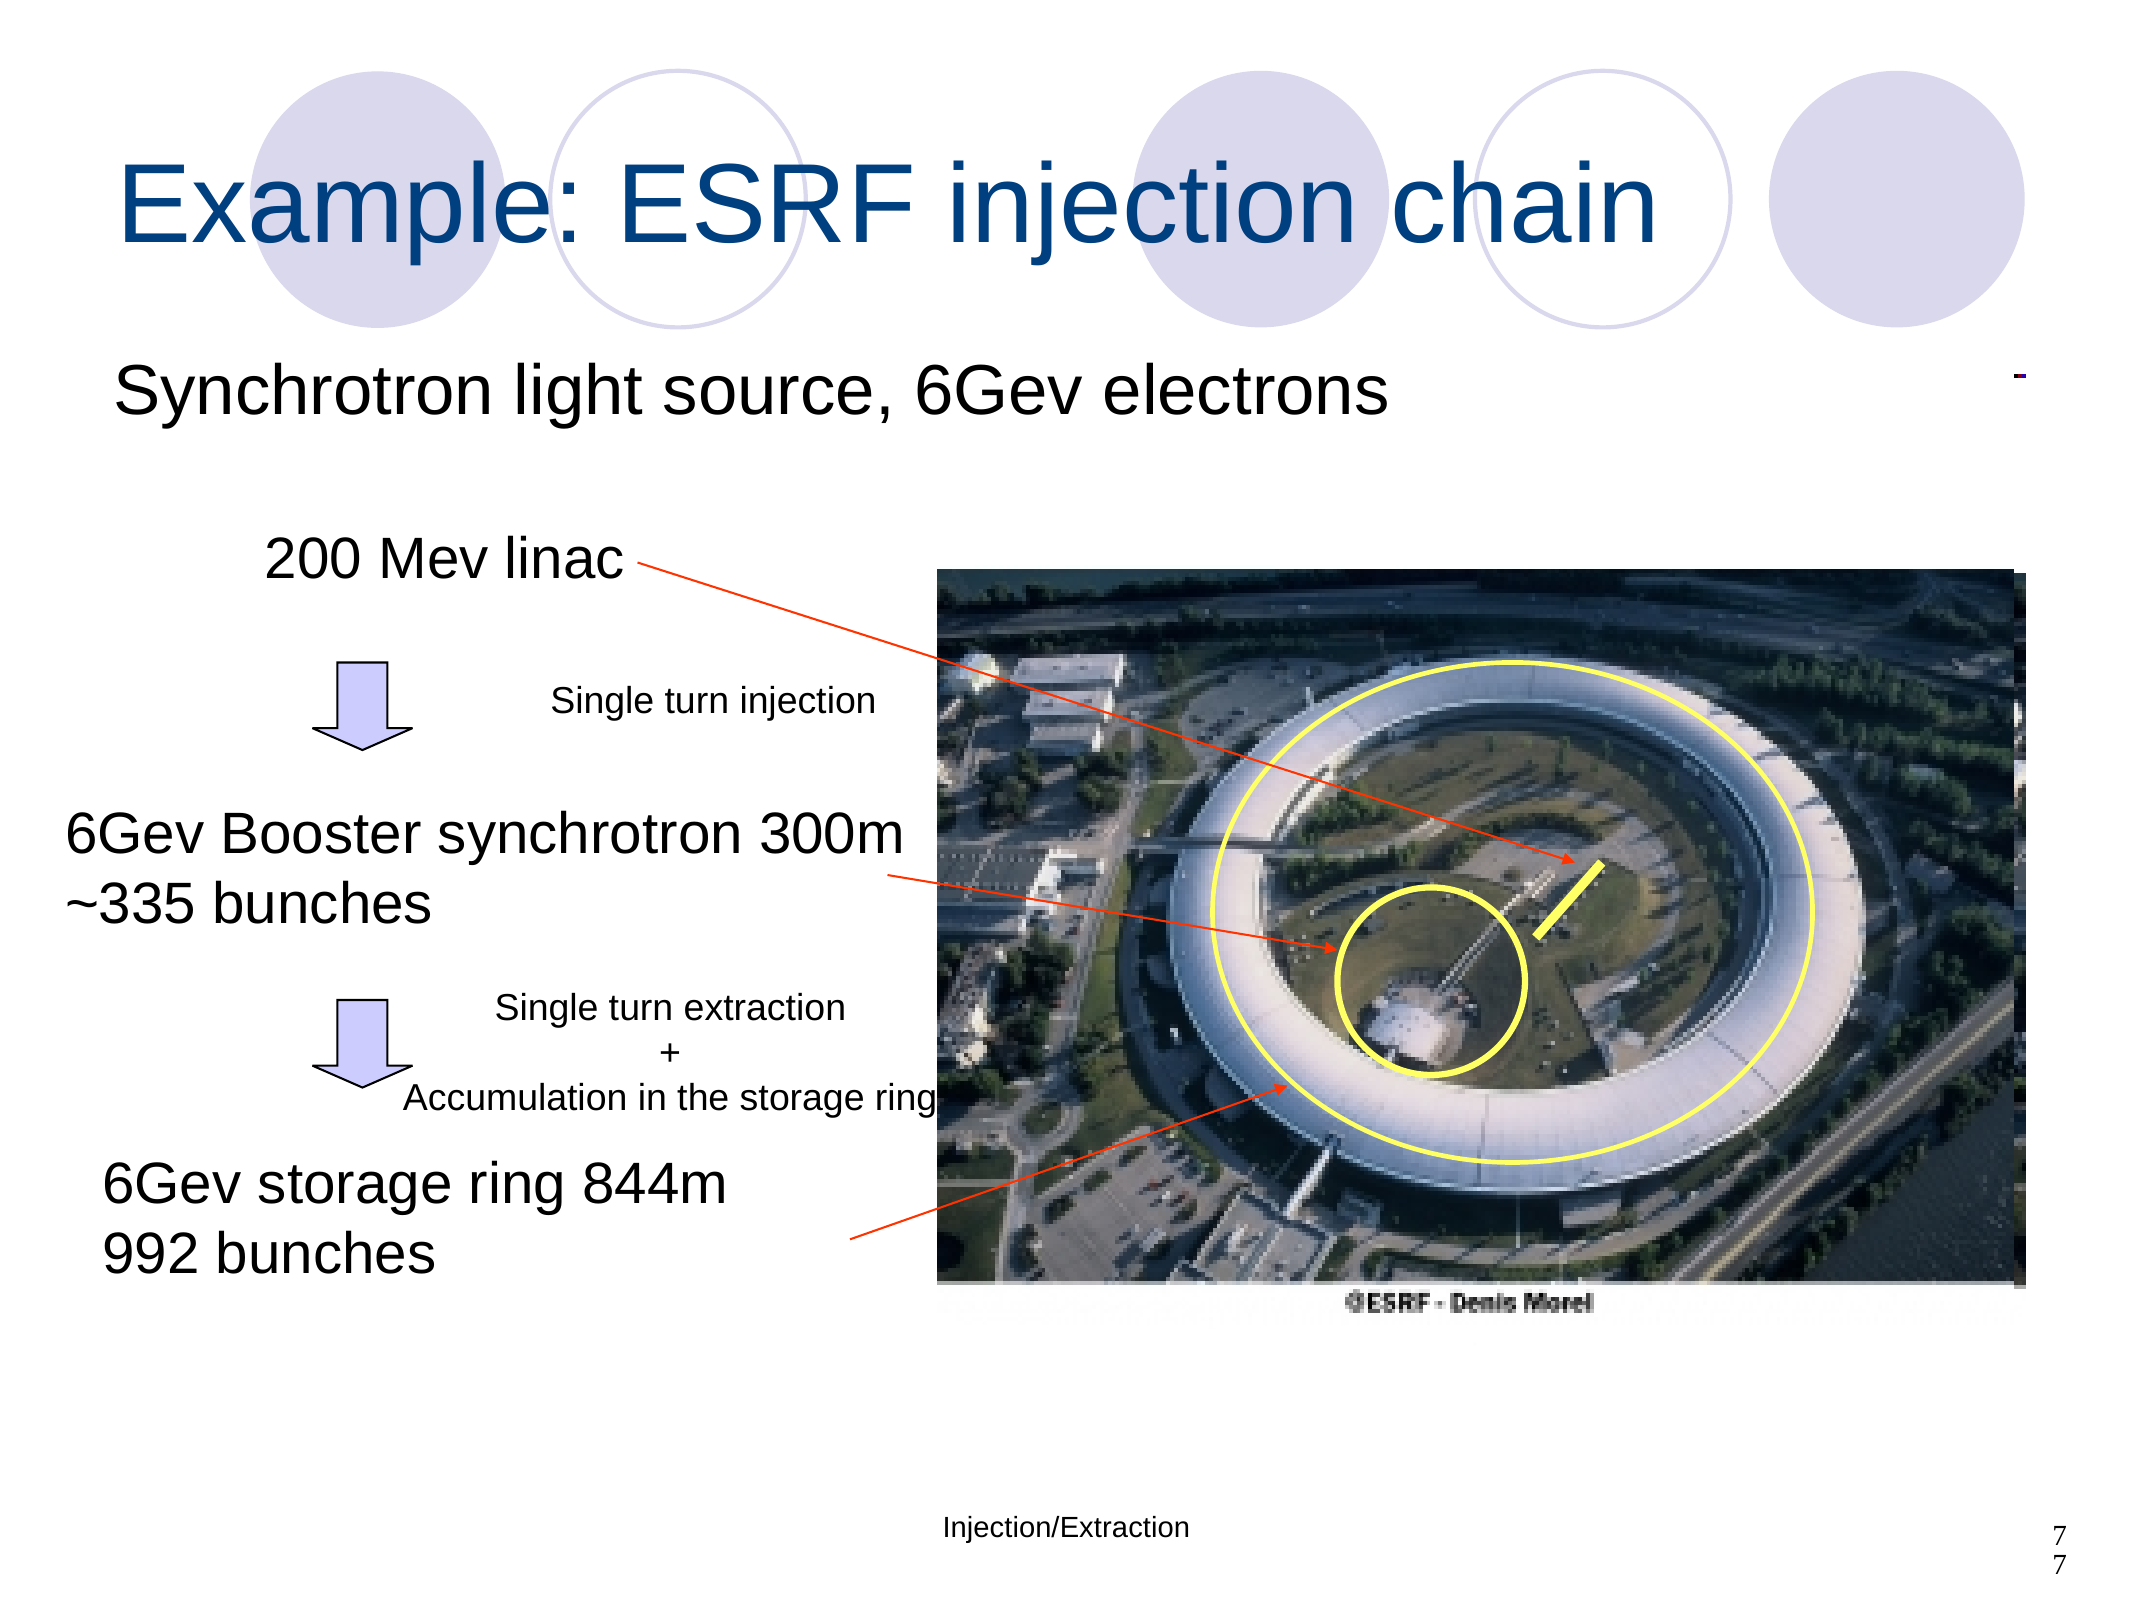

# Example: ESRF injection chain
Synchrotron light source, 6Gev electrons
200 Mev linac
Single turn injection
6Gev Booster synchrotron 300m
~335 bunches
Single turn extraction
+
Accumulation in the storage ring
6Gev storage ring 844m 992 bunches
77